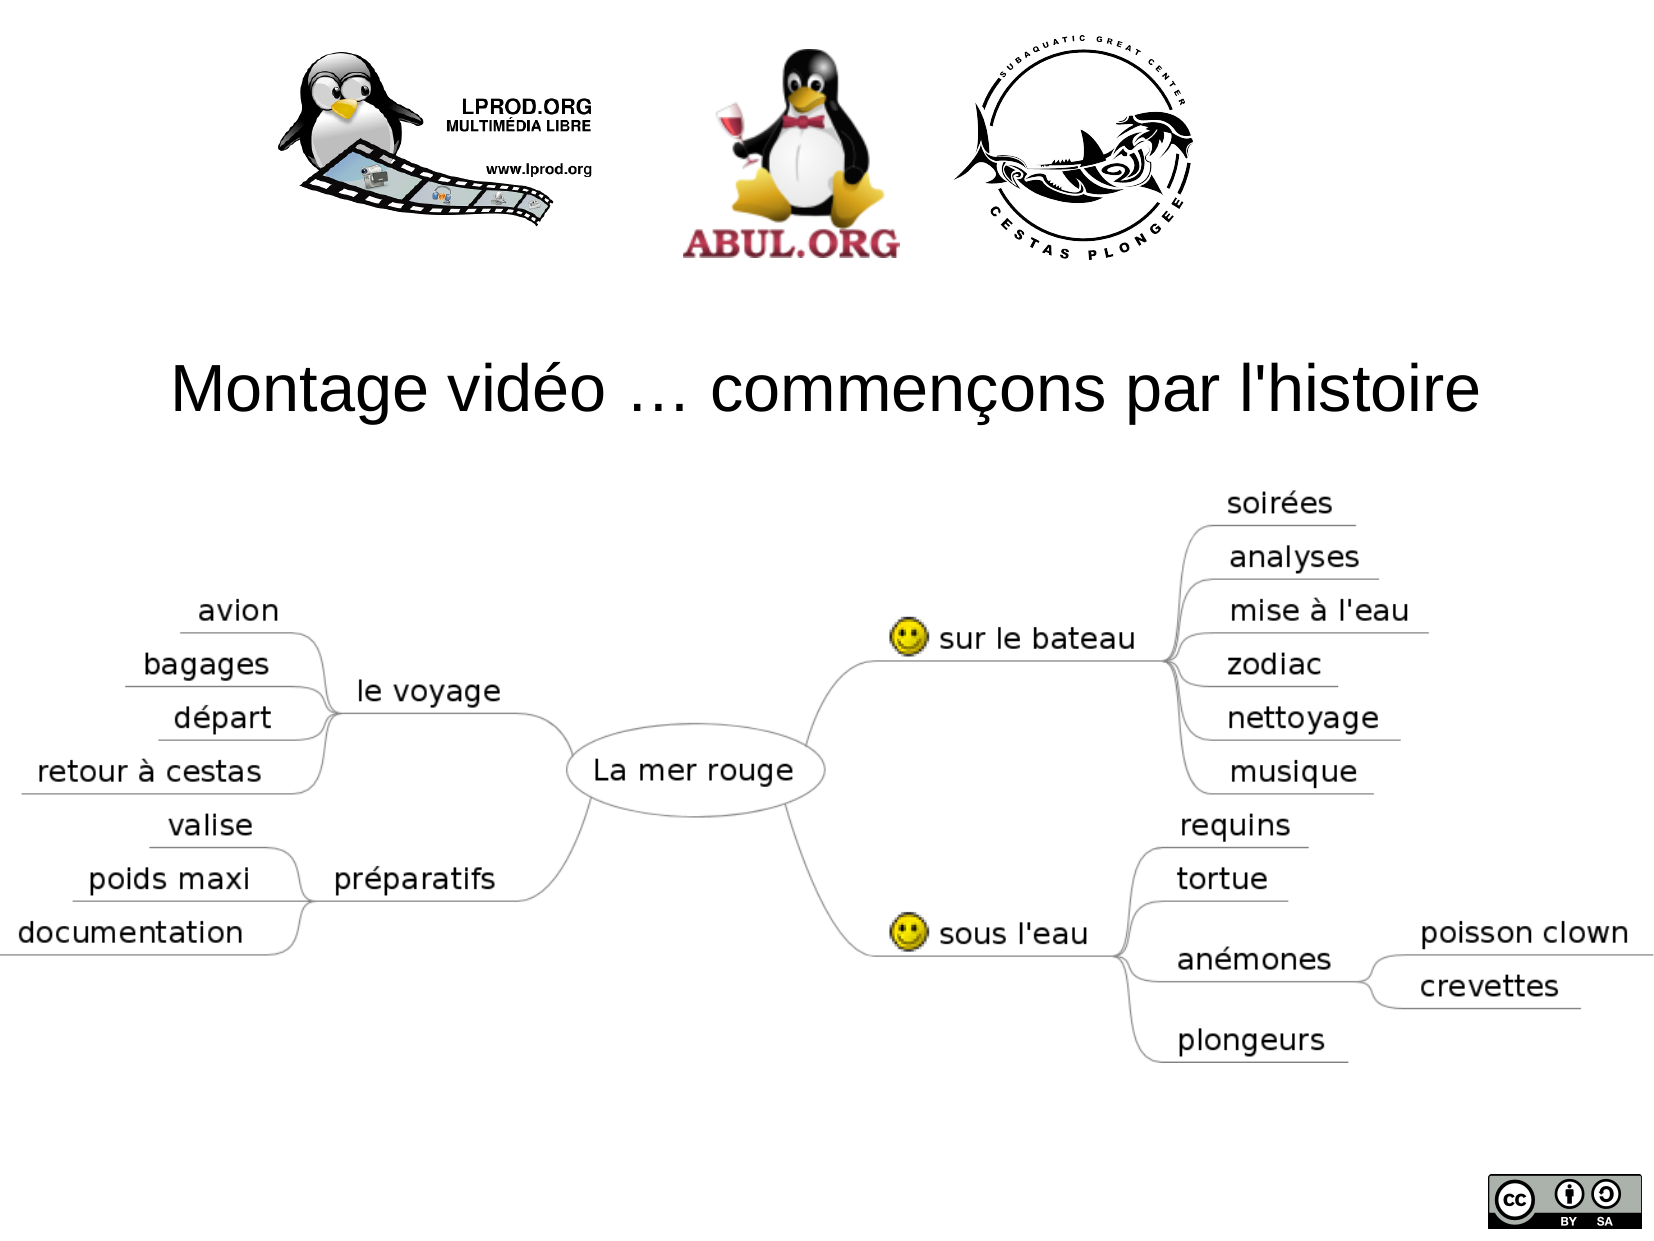

# Montage vidéo … commençons par l'histoire